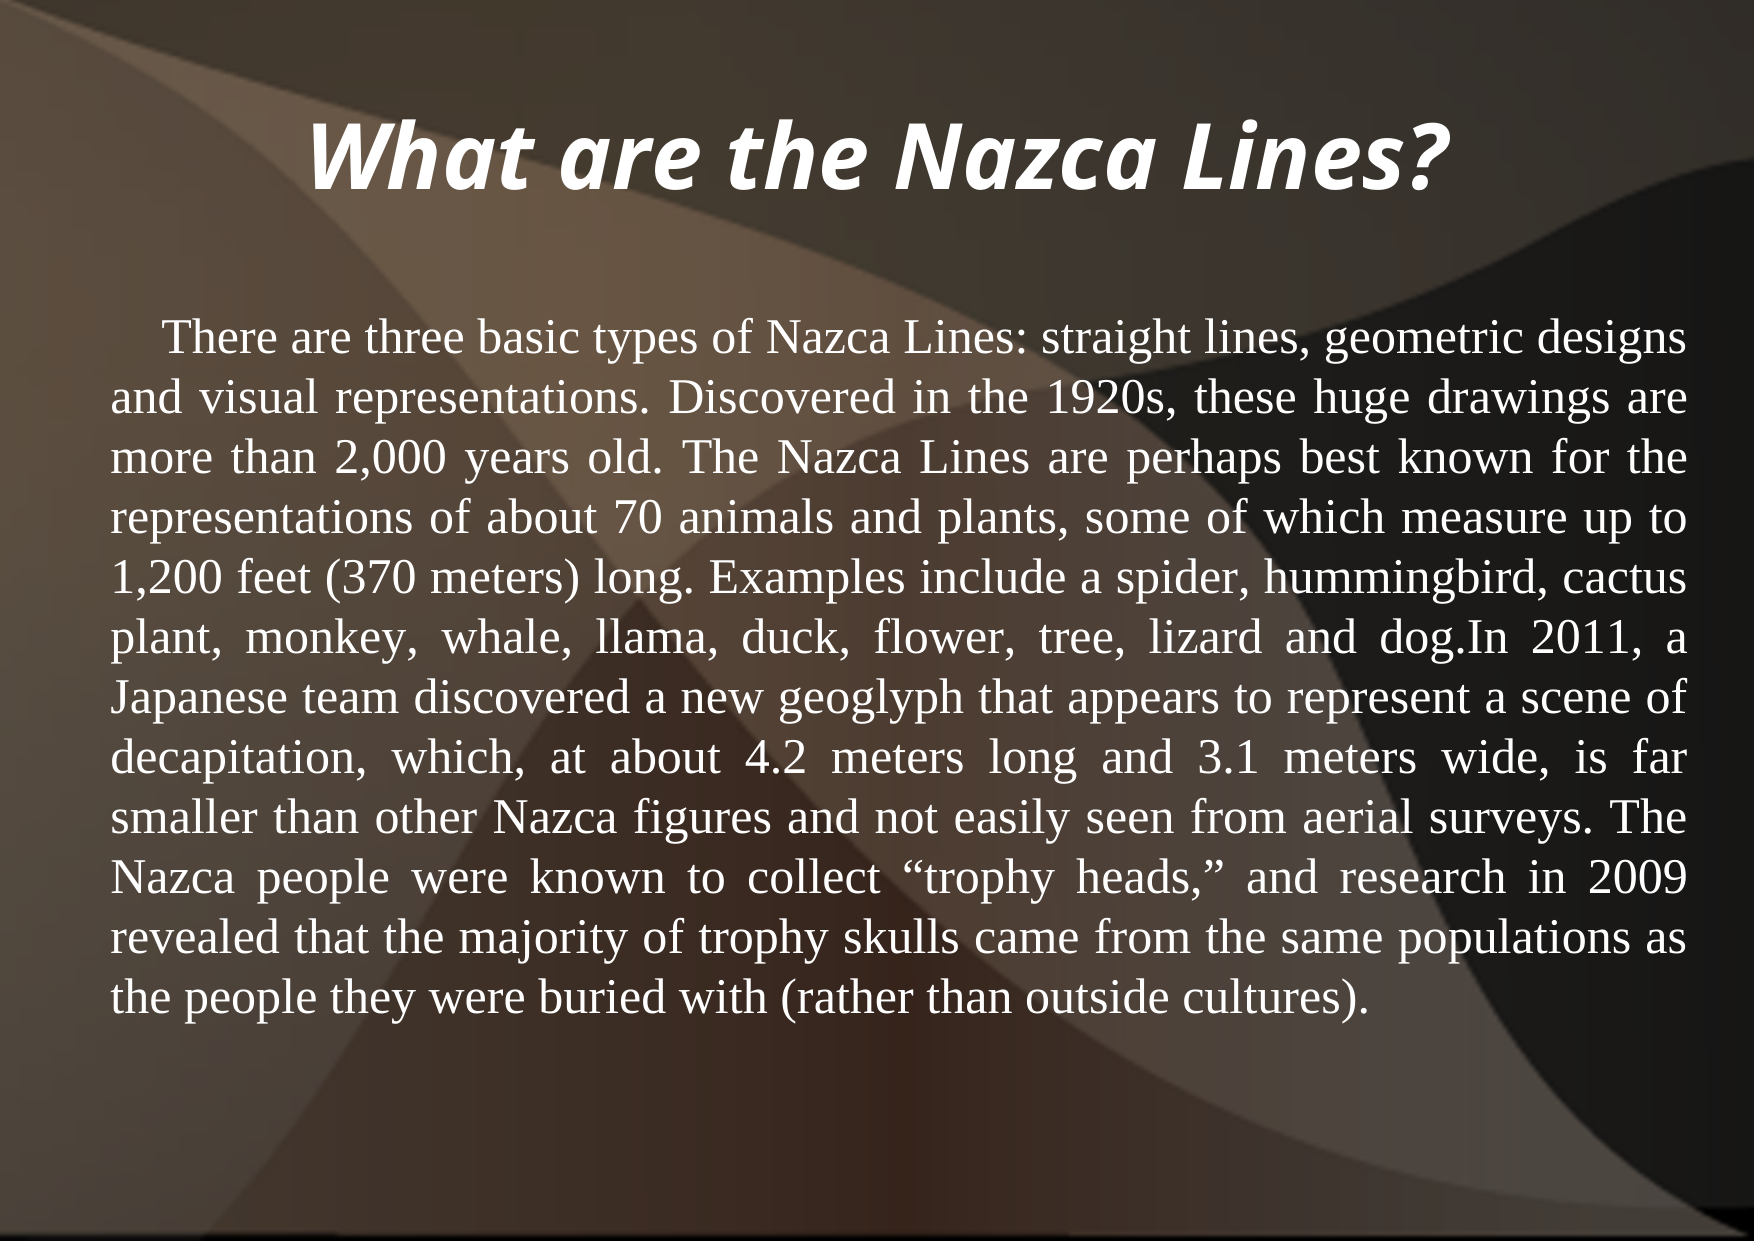

# What are the Nazca Lines?
 There are three basic types of Nazca Lines: straight lines, geometric designs and visual representations. Discovered in the 1920s, these huge drawings are more than 2,000 years old. The Nazca Lines are perhaps best known for the representations of about 70 animals and plants, some of which measure up to 1,200 feet (370 meters) long. Examples include a spider, hummingbird, cactus plant, monkey, whale, llama, duck, flower, tree, lizard and dog.In 2011, a Japanese team discovered a new geoglyph that appears to represent a scene of decapitation, which, at about 4.2 meters long and 3.1 meters wide, is far smaller than other Nazca figures and not easily seen from aerial surveys. The Nazca people were known to collect “trophy heads,” and research in 2009 revealed that the majority of trophy skulls came from the same populations as the people they were buried with (rather than outside cultures).